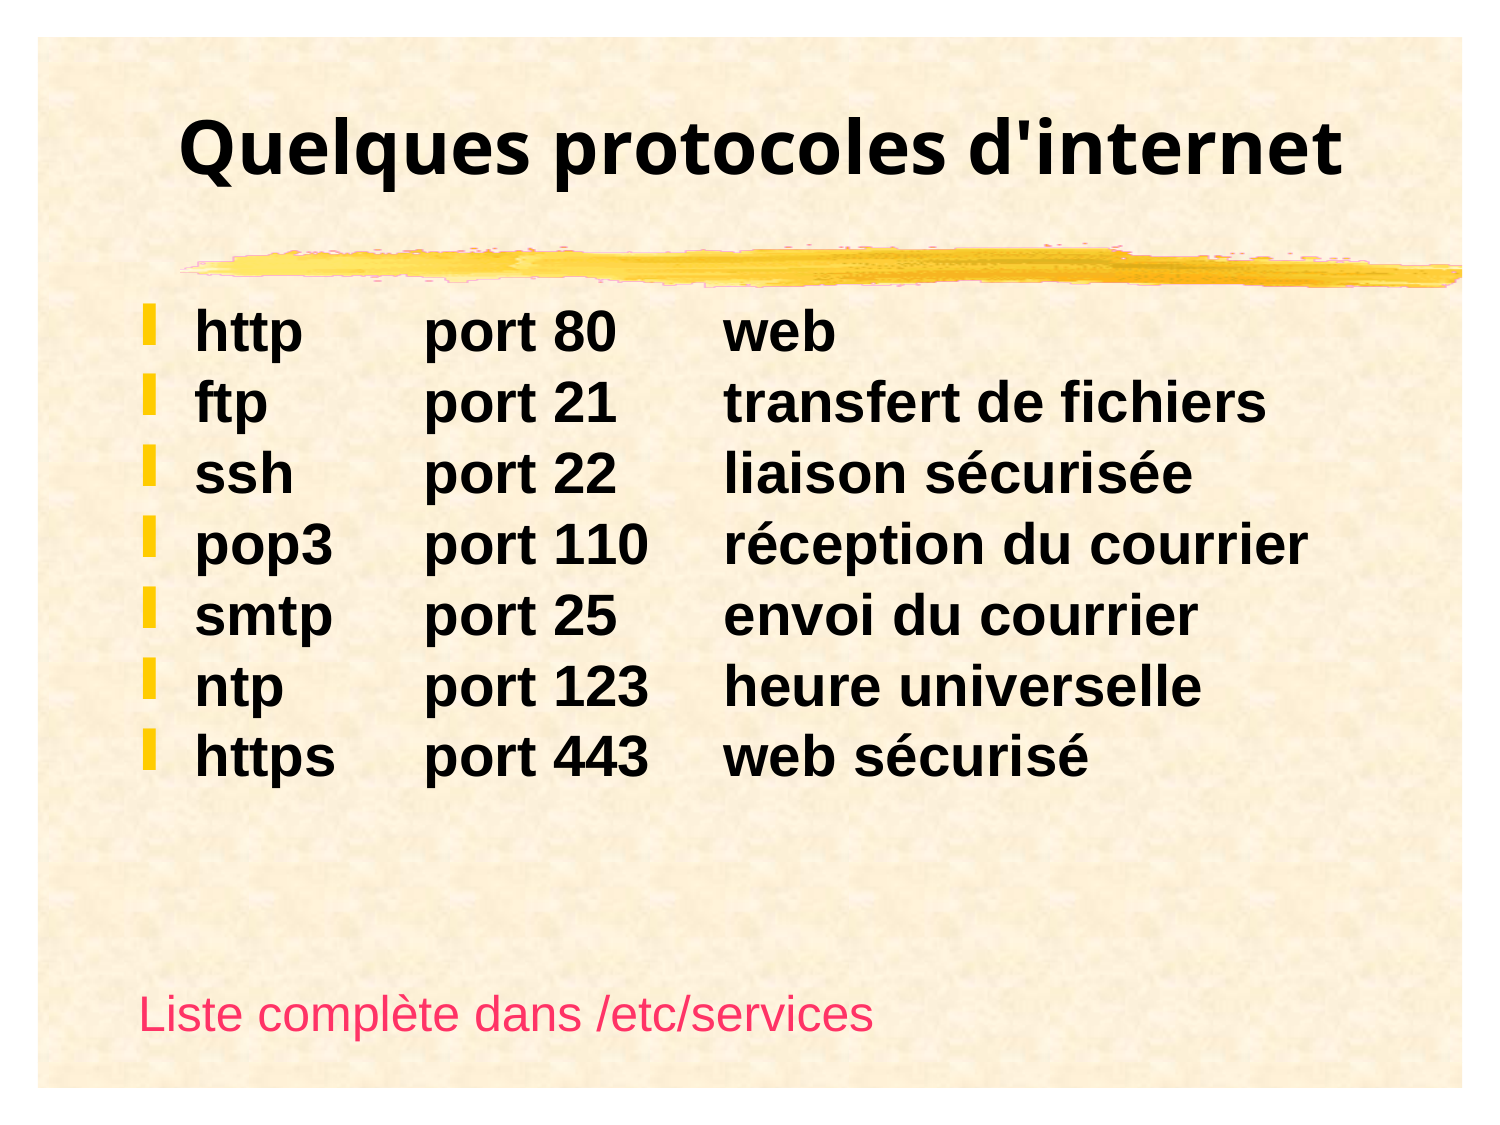

# Quelques protocoles d'internet
http	port 80	web
ftp		port 21	transfert de fichiers
ssh	port 22	liaison sécurisée
pop3	port 110	réception du courrier
smtp	port 25	envoi du courrier
ntp	port 123	heure universelle
https	port 443	web sécurisé
Liste complète dans /etc/services